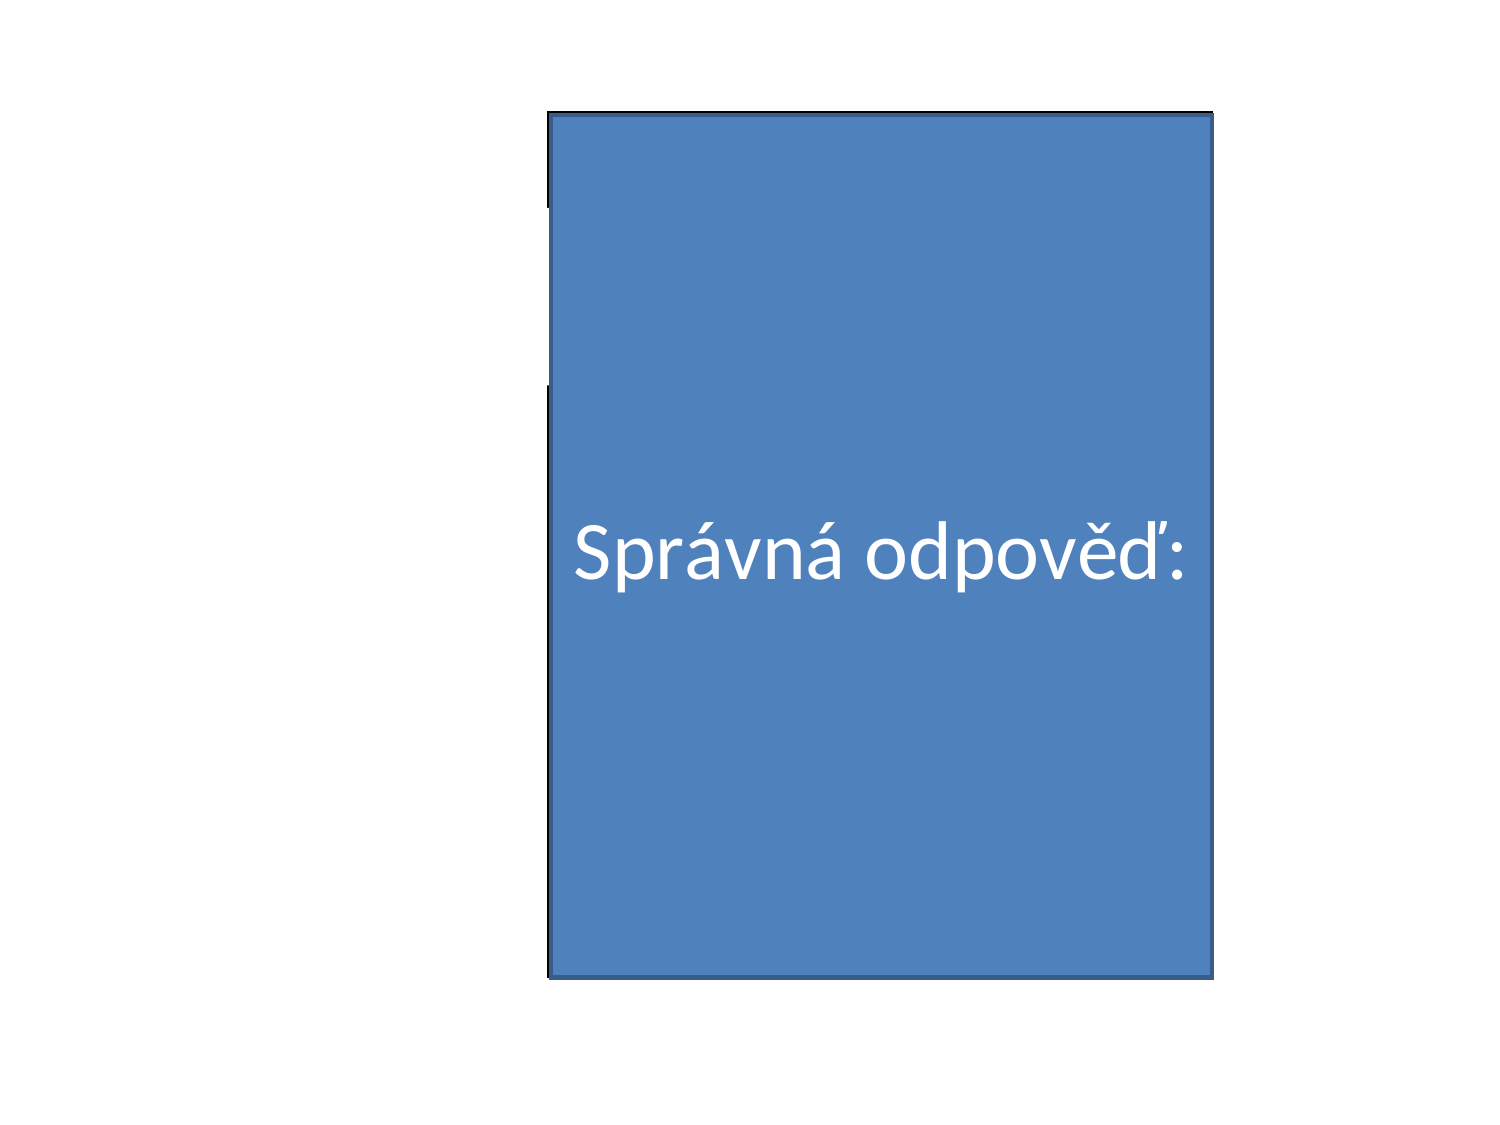

Vyhledáme to v tabulkách ZŠ
F 10 nebo CH 1.
Správná odpověď: